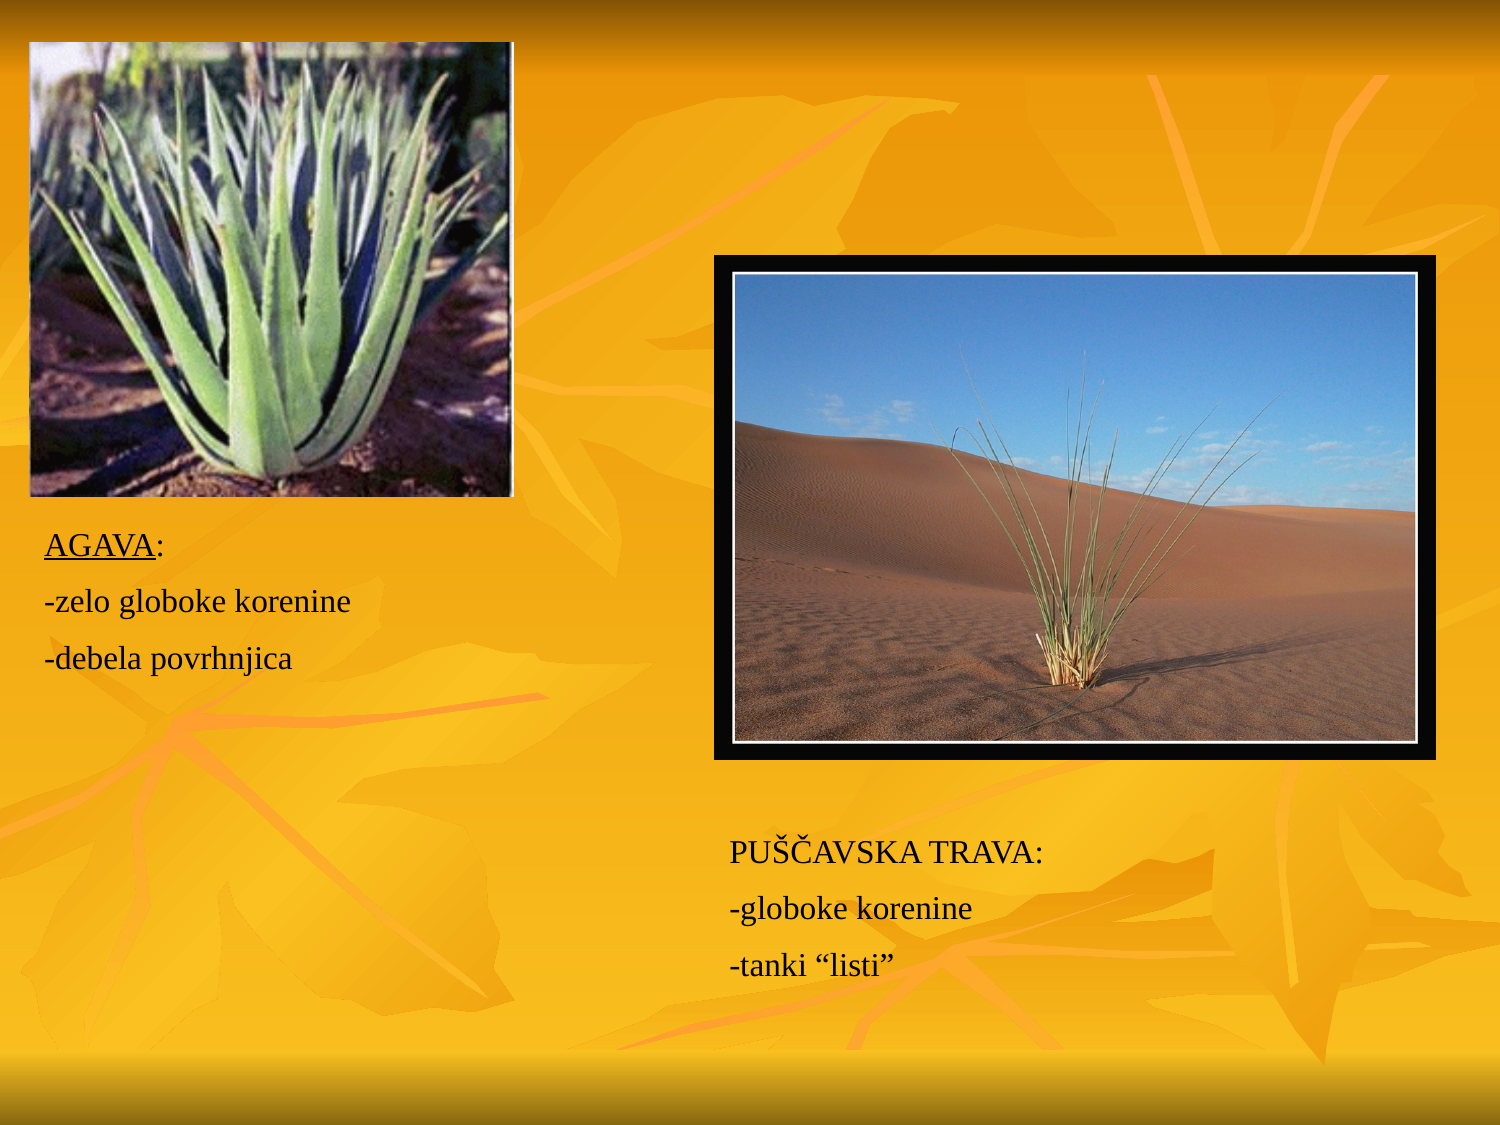

#
AGAVA:
-zelo globoke korenine
-debela povrhnjica
PUŠČAVSKA TRAVA:
-globoke korenine
-tanki “listi”